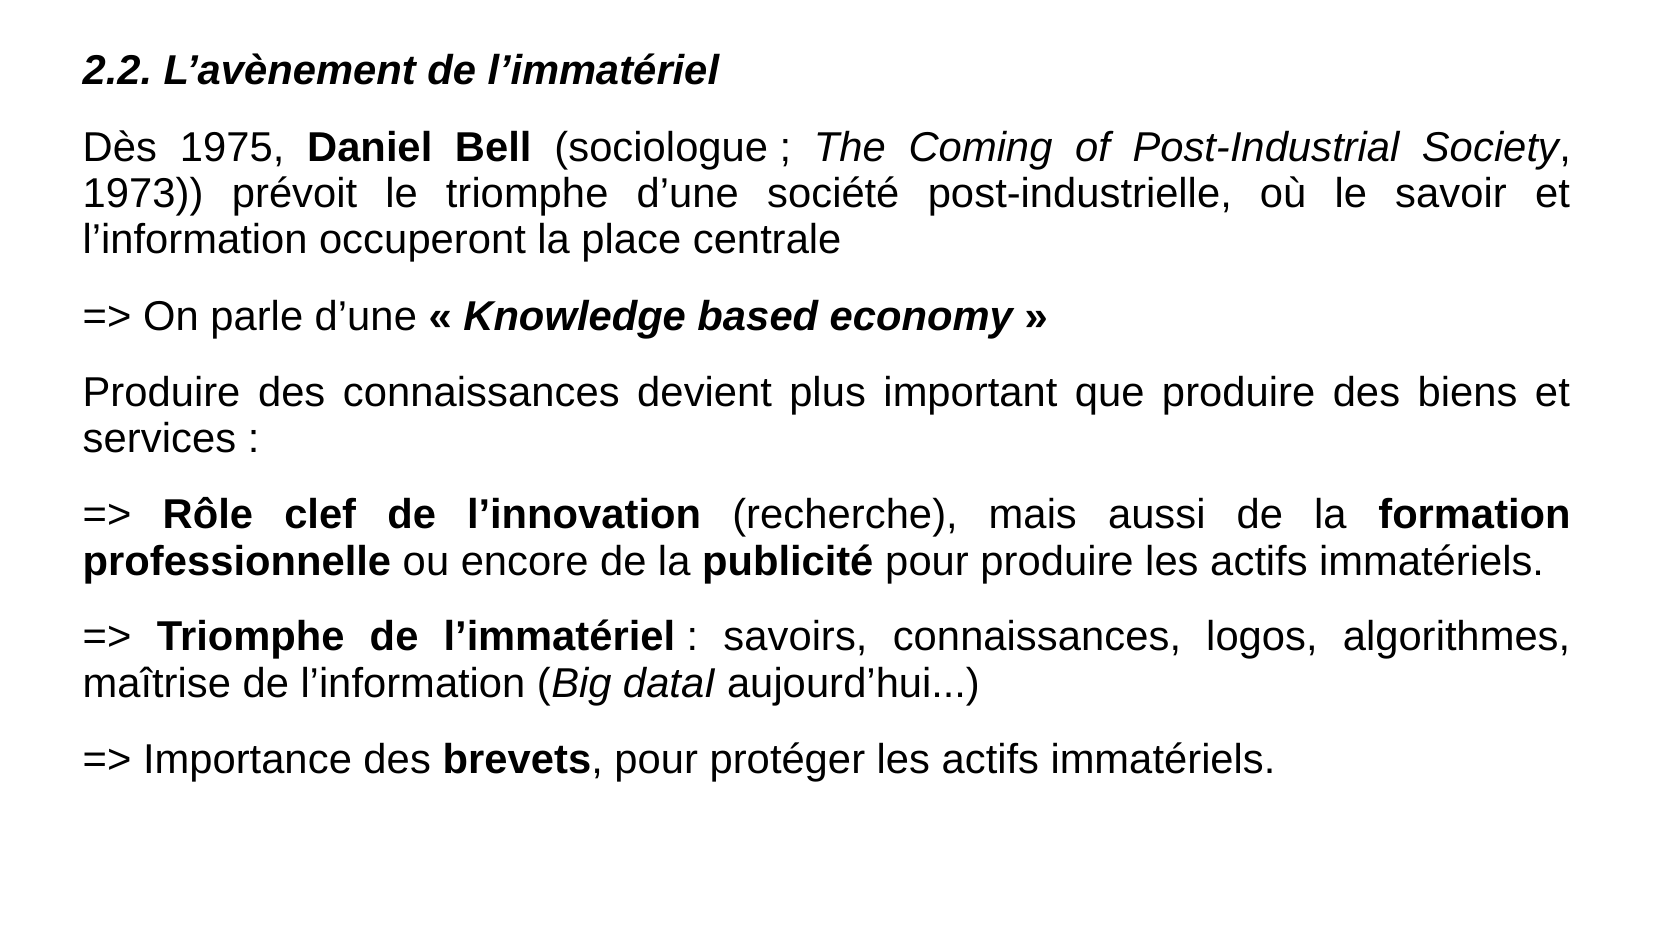

# 2.2. L’avènement de l’immatériel
Dès 1975, Daniel Bell (sociologue ; The Coming of Post-Industrial Society, 1973)) prévoit le triomphe d’une société post-industrielle, où le savoir et l’information occuperont la place centrale
=> On parle d’une « Knowledge based economy »
Produire des connaissances devient plus important que produire des biens et services :
=> Rôle clef de l’innovation (recherche), mais aussi de la formation professionnelle ou encore de la publicité pour produire les actifs immatériels.
=> Triomphe de l’immatériel : savoirs, connaissances, logos, algorithmes, maîtrise de l’information (Big dataI aujourd’hui...)
=> Importance des brevets, pour protéger les actifs immatériels.